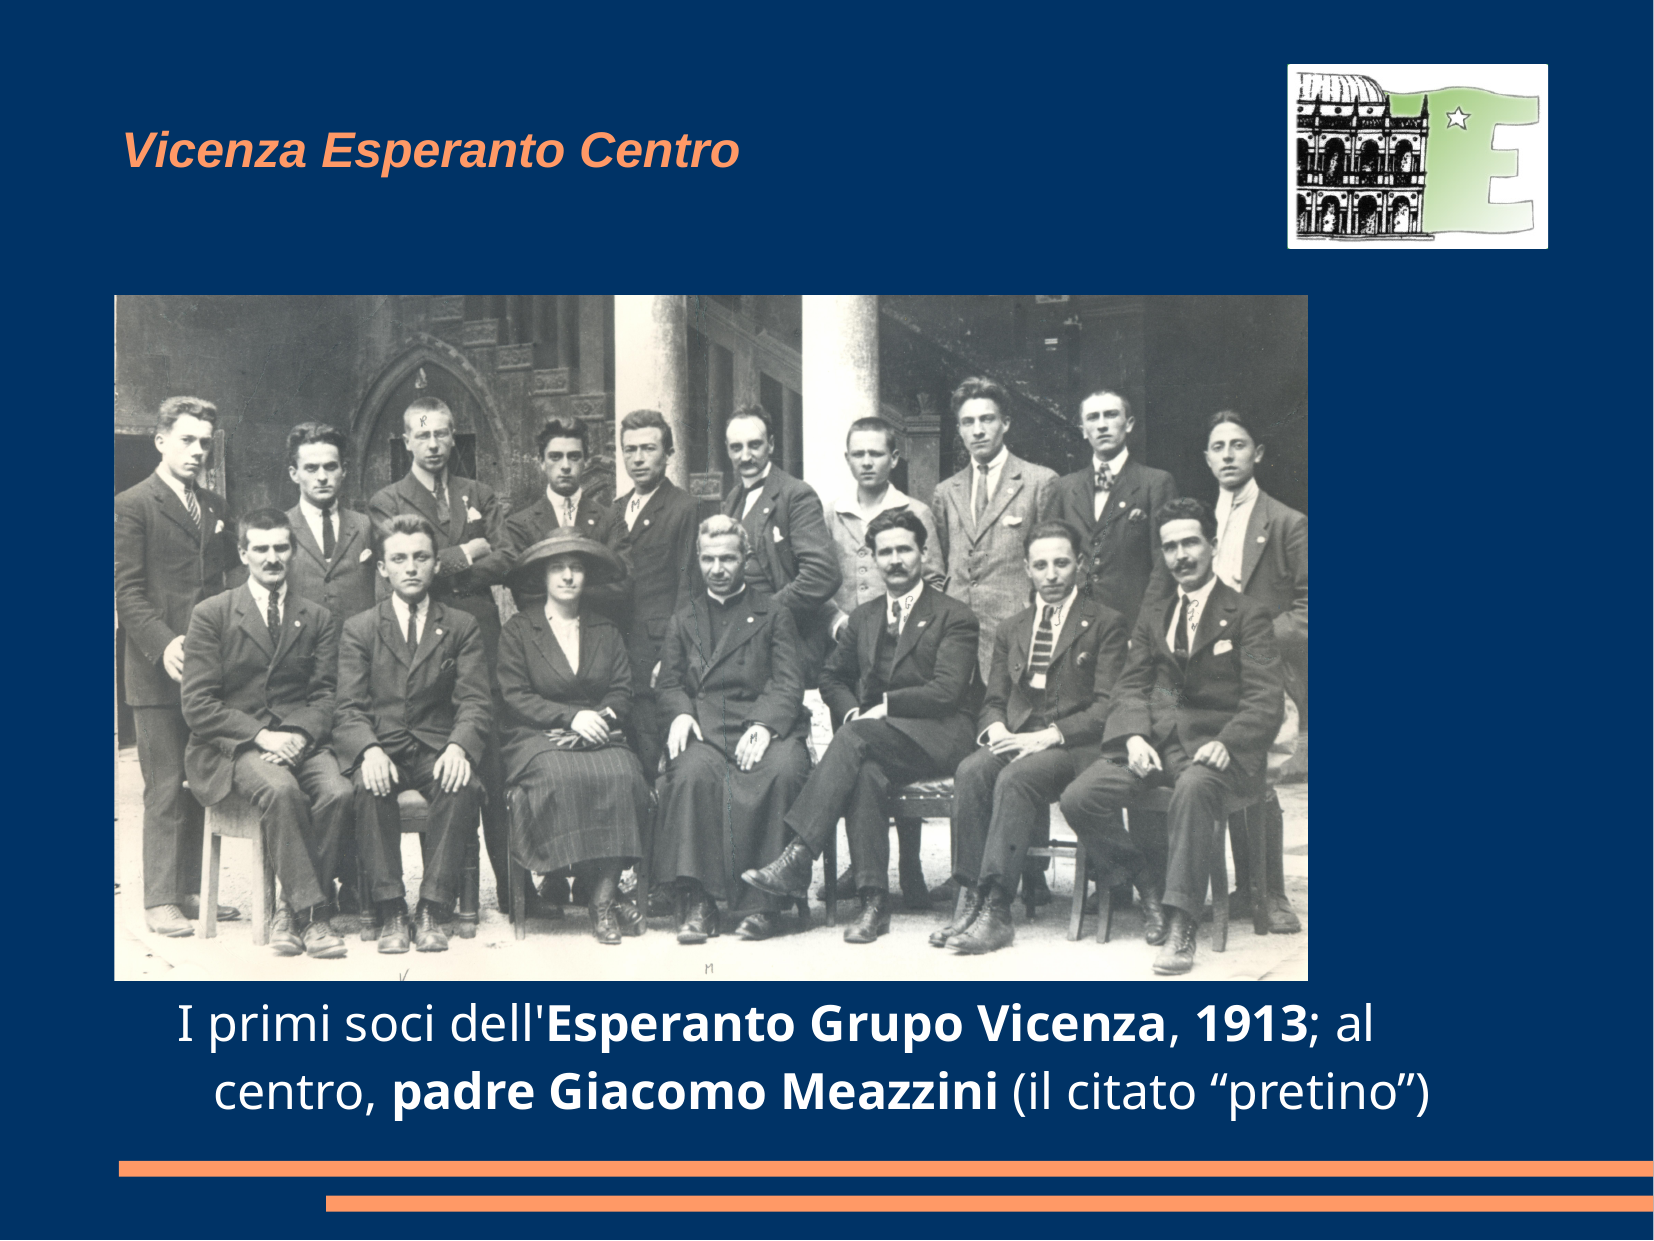

# Vicenza Esperanto Centro
I primi soci dell'Esperanto Grupo Vicenza, 1913; al centro, padre Giacomo Meazzini (il citato “pretino”)